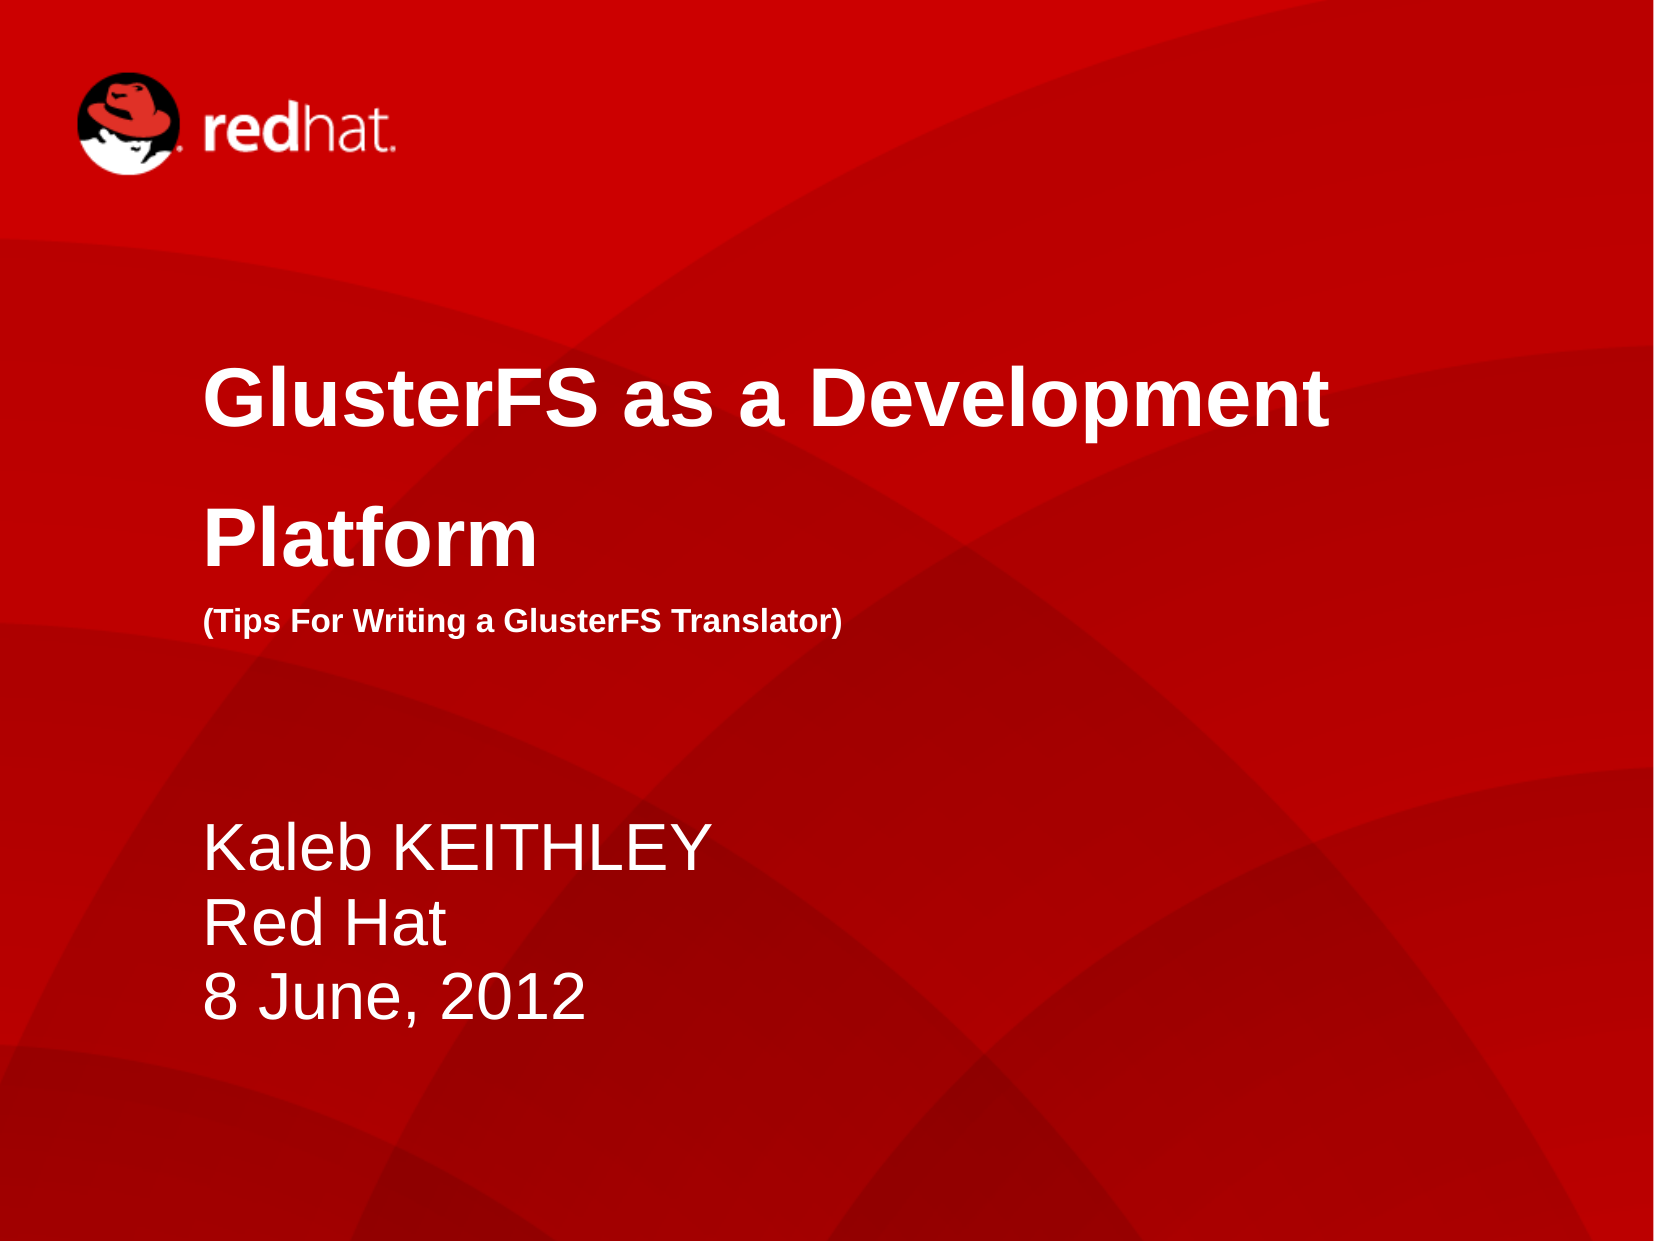

GlusterFS as a Development Platform
(Tips For Writing a GlusterFS Translator)
Kaleb KEITHLEY
Red Hat
8 June, 2012